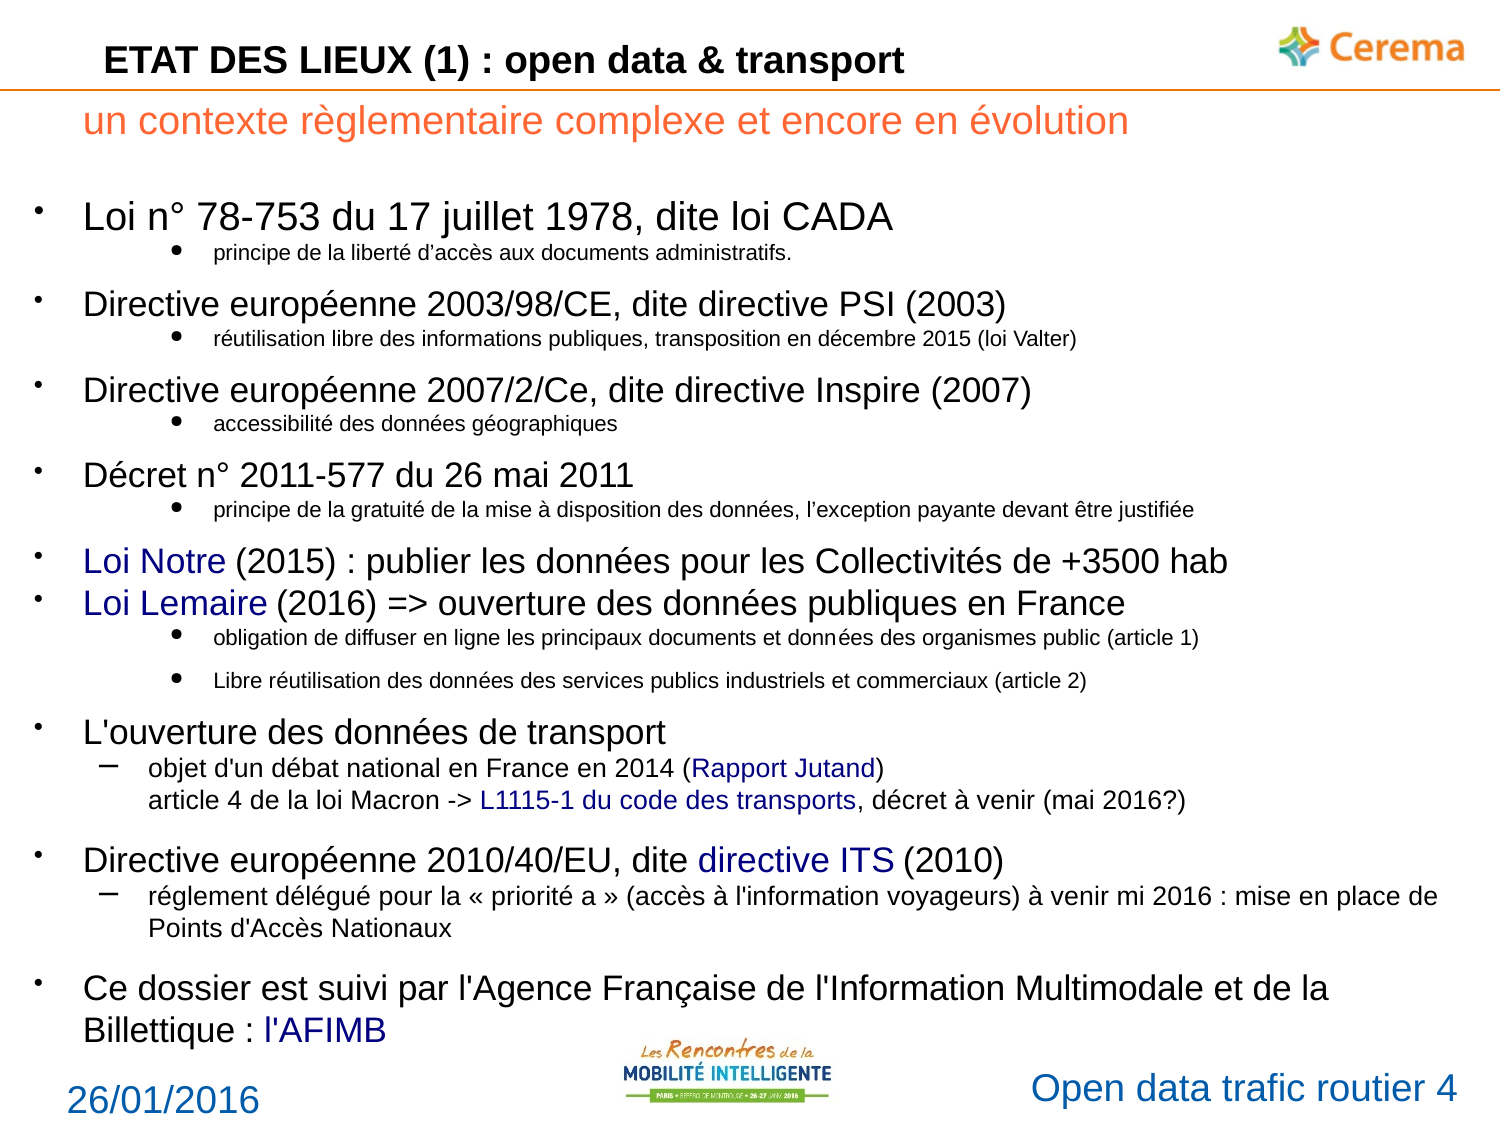

# ETAT DES LIEUX (1) : open data & transport
un contexte règlementaire complexe et encore en évolution
Loi n° 78-753 du 17 juillet 1978, dite loi CADA
principe de la liberté d’accès aux documents administratifs.
Directive européenne 2003/98/CE, dite directive PSI (2003)
réutilisation libre des informations publiques, transposition en décembre 2015 (loi Valter)
Directive européenne 2007/2/Ce, dite directive Inspire (2007)
accessibilité des données géographiques
Décret n° 2011-577 du 26 mai 2011
principe de la gratuité de la mise à disposition des données, l’exception payante devant être justifiée
Loi Notre (2015) : publier les données pour les Collectivités de +3500 hab
Loi Lemaire (2016) => ouverture des données publiques en France
obligation de diffuser en ligne les principaux documents et données des organismes public (article 1)
Libre réutilisation des données des services publics industriels et commerciaux (article 2)
L'ouverture des données de transport
objet d'un débat national en France en 2014 (Rapport Jutand)
article 4 de la loi Macron -> L1115-1 du code des transports, décret à venir (mai 2016?)
Directive européenne 2010/40/EU, dite directive ITS (2010)
réglement délégué pour la « priorité a » (accès à l'information voyageurs) à venir mi 2016 : mise en place de Points d'Accès Nationaux
Ce dossier est suivi par l'Agence Française de l'Information Multimodale et de la Billettique : l'AFIMB
Open data trafic routier
26/01/2016